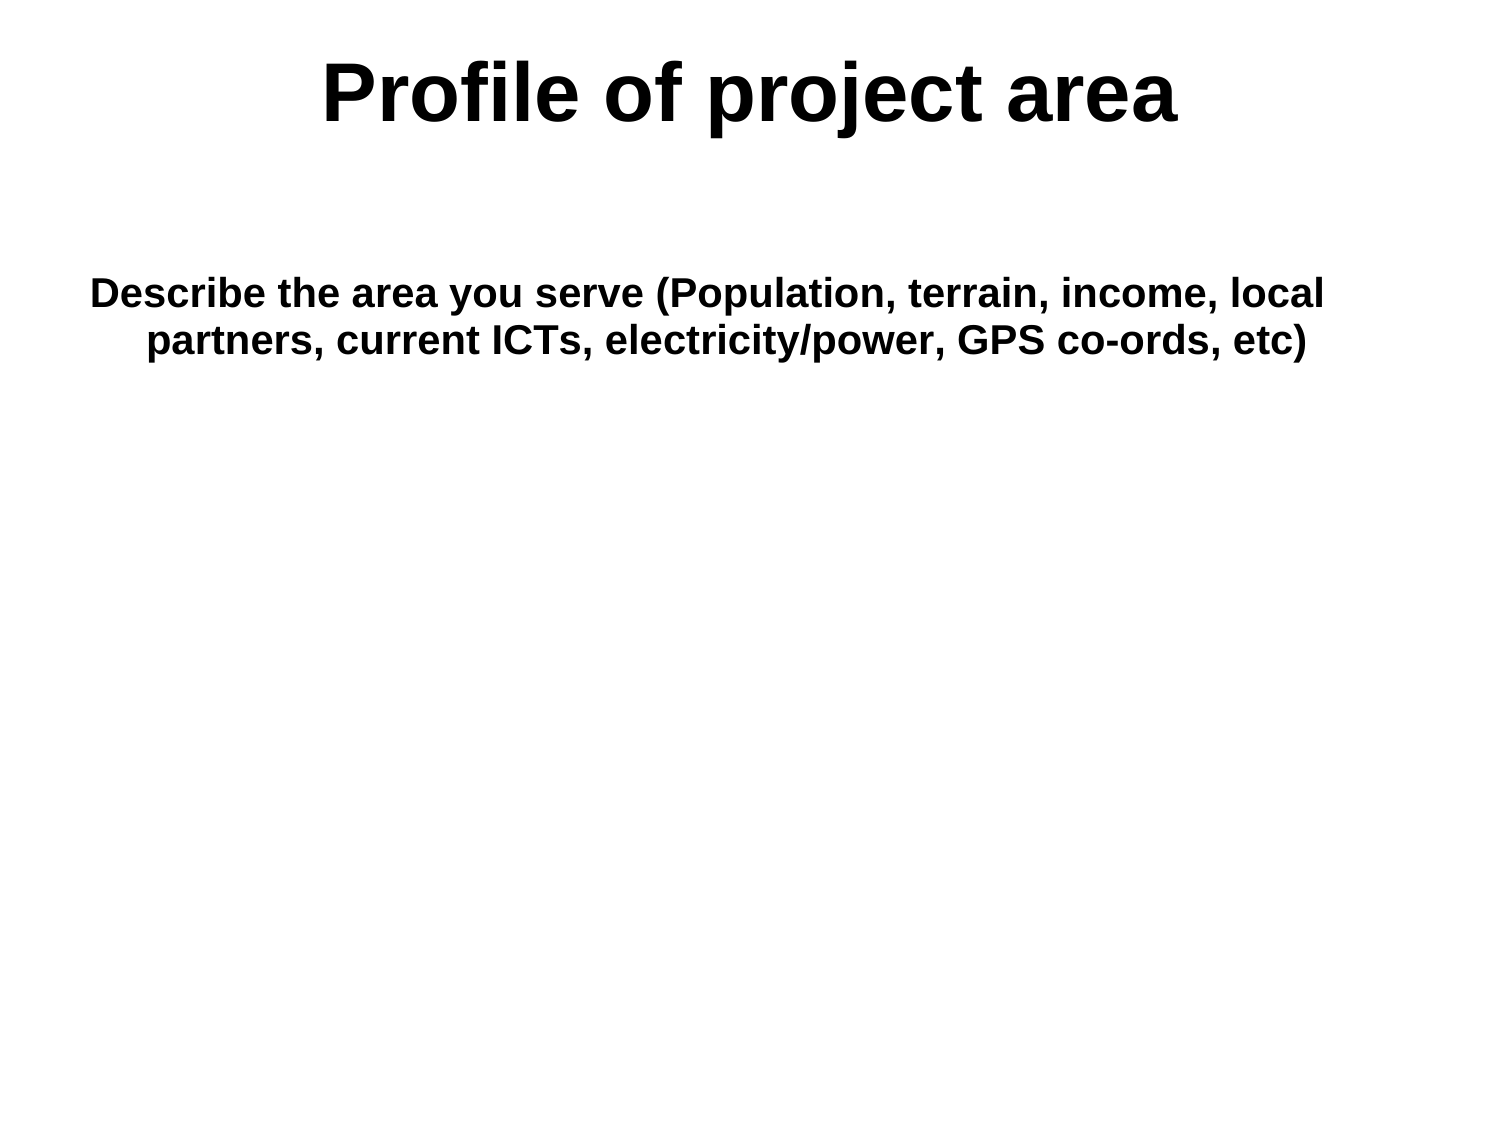

# Profile of project area
Describe the area you serve (Population, terrain, income, local partners, current ICTs, electricity/power, GPS co-ords, etc)